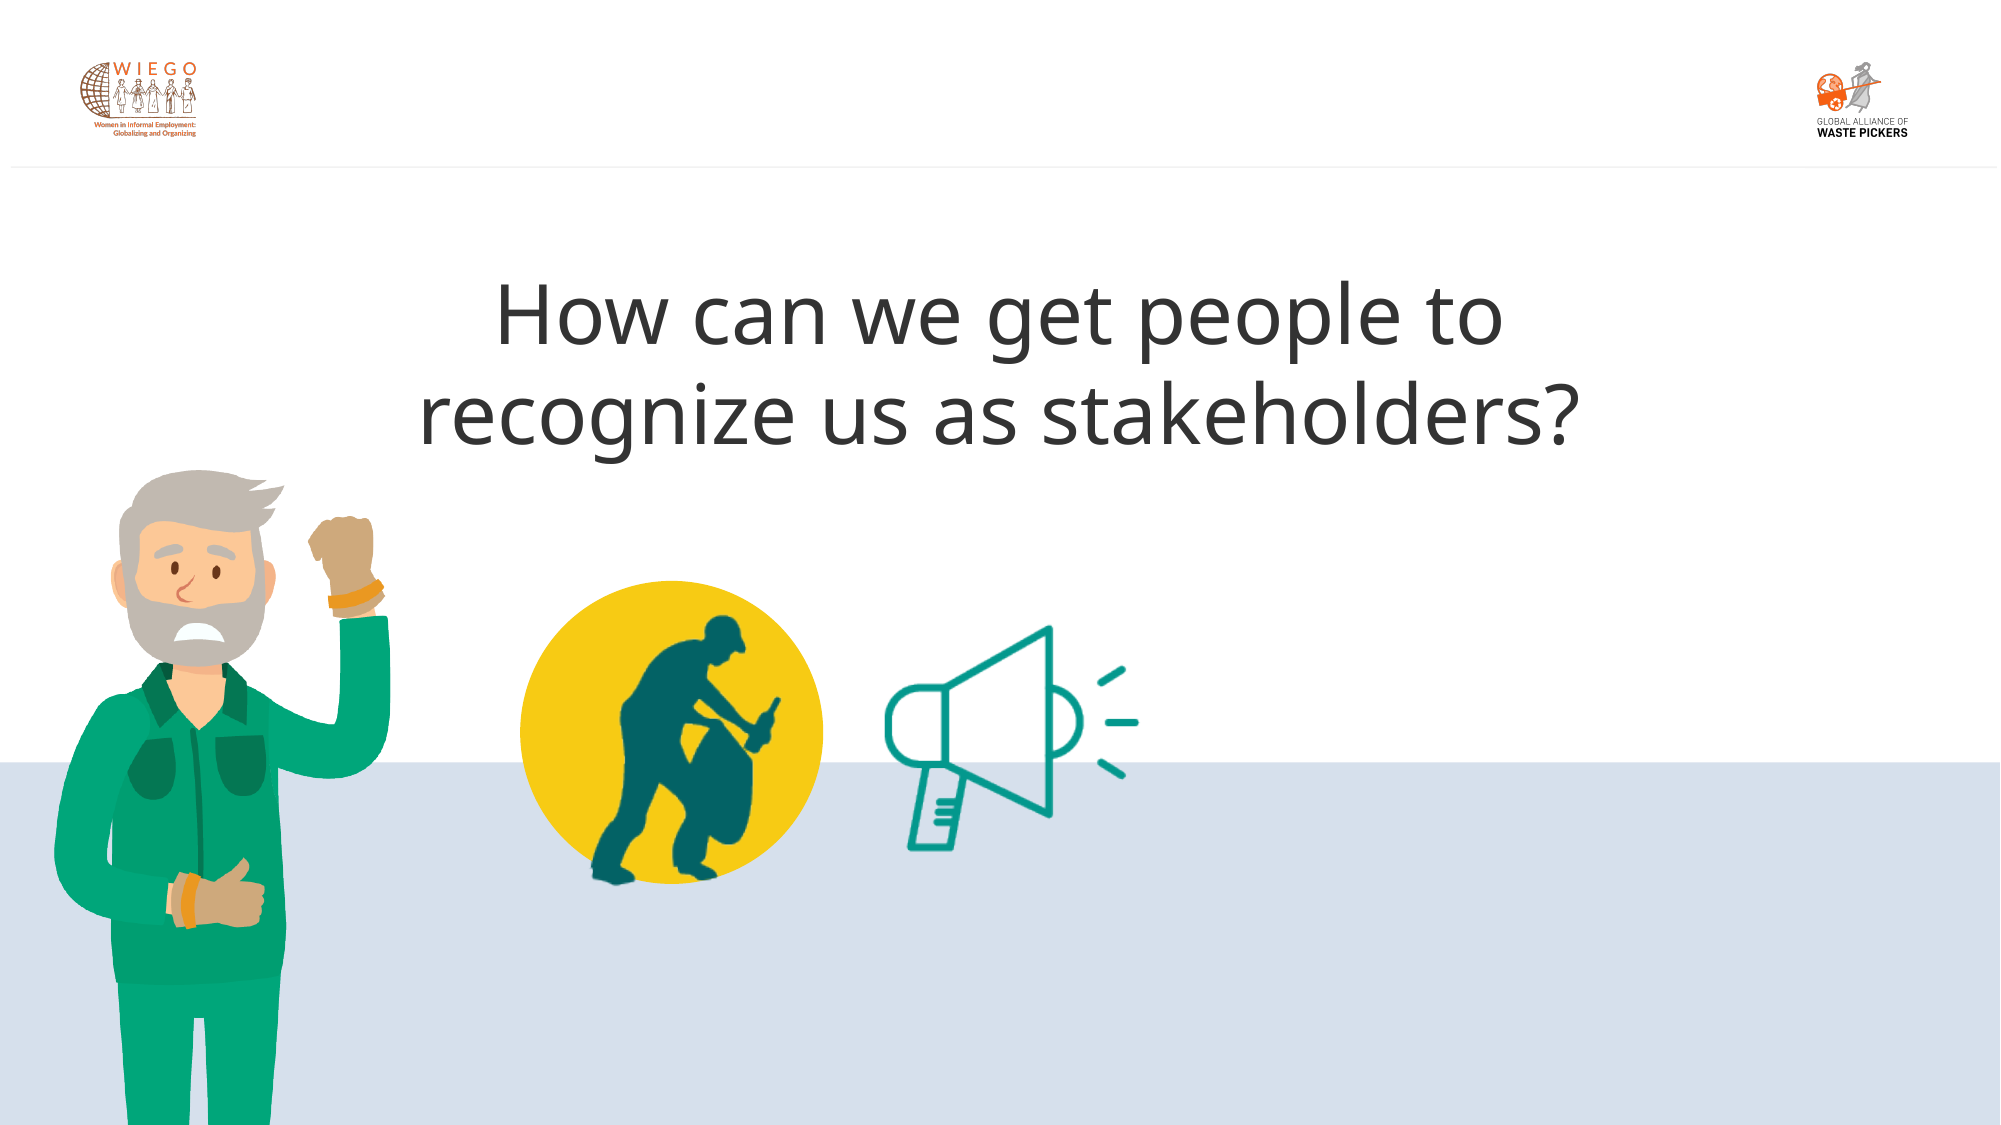

How can we get people to
recognize us as stakeholders?